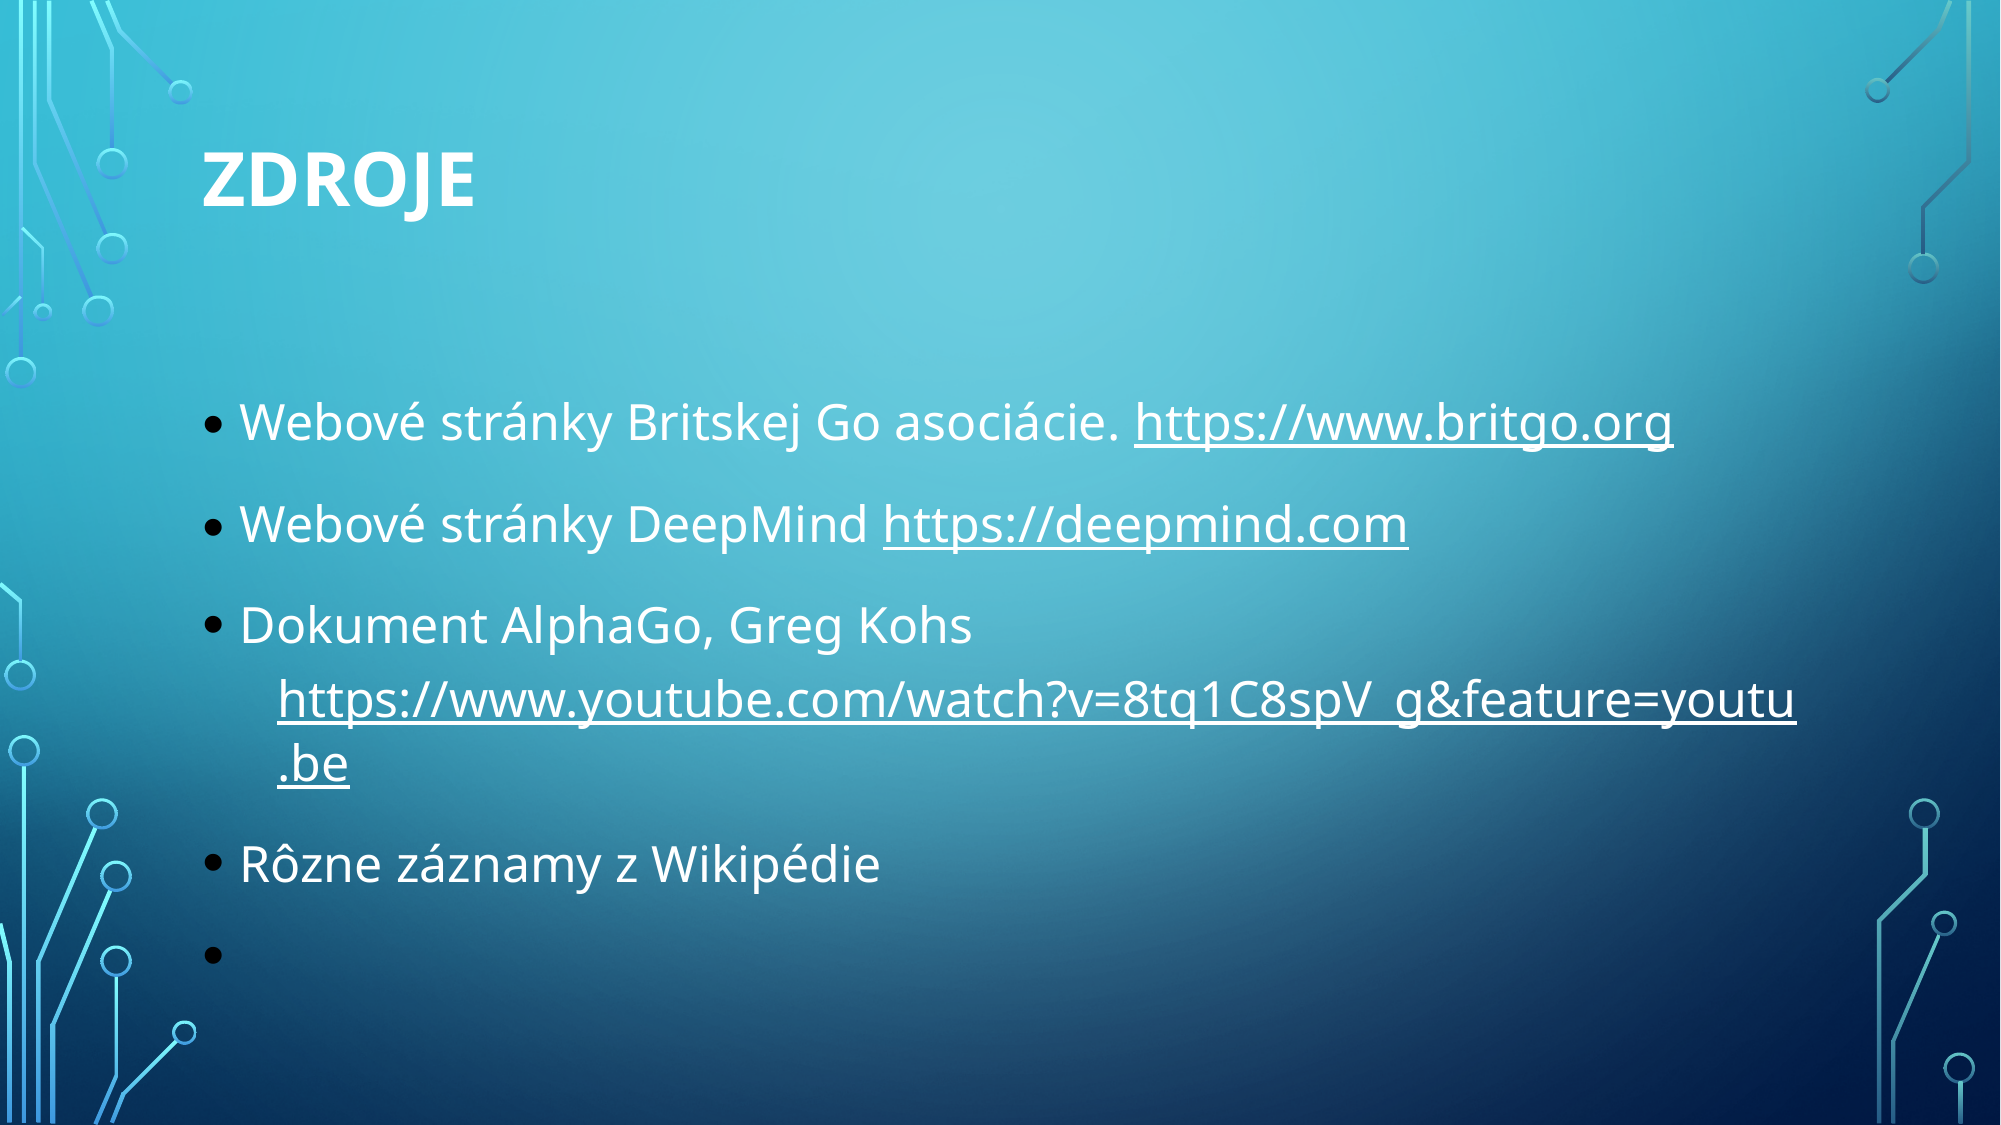

# Zdroje
Webové stránky Britskej Go asociácie. https://www.britgo.org
Webové stránky DeepMind https://deepmind.com
Dokument AlphaGo, Greg Kohs https://www.youtube.com/watch?v=8tq1C8spV_g&feature=youtu.be
Rôzne záznamy z Wikipédie